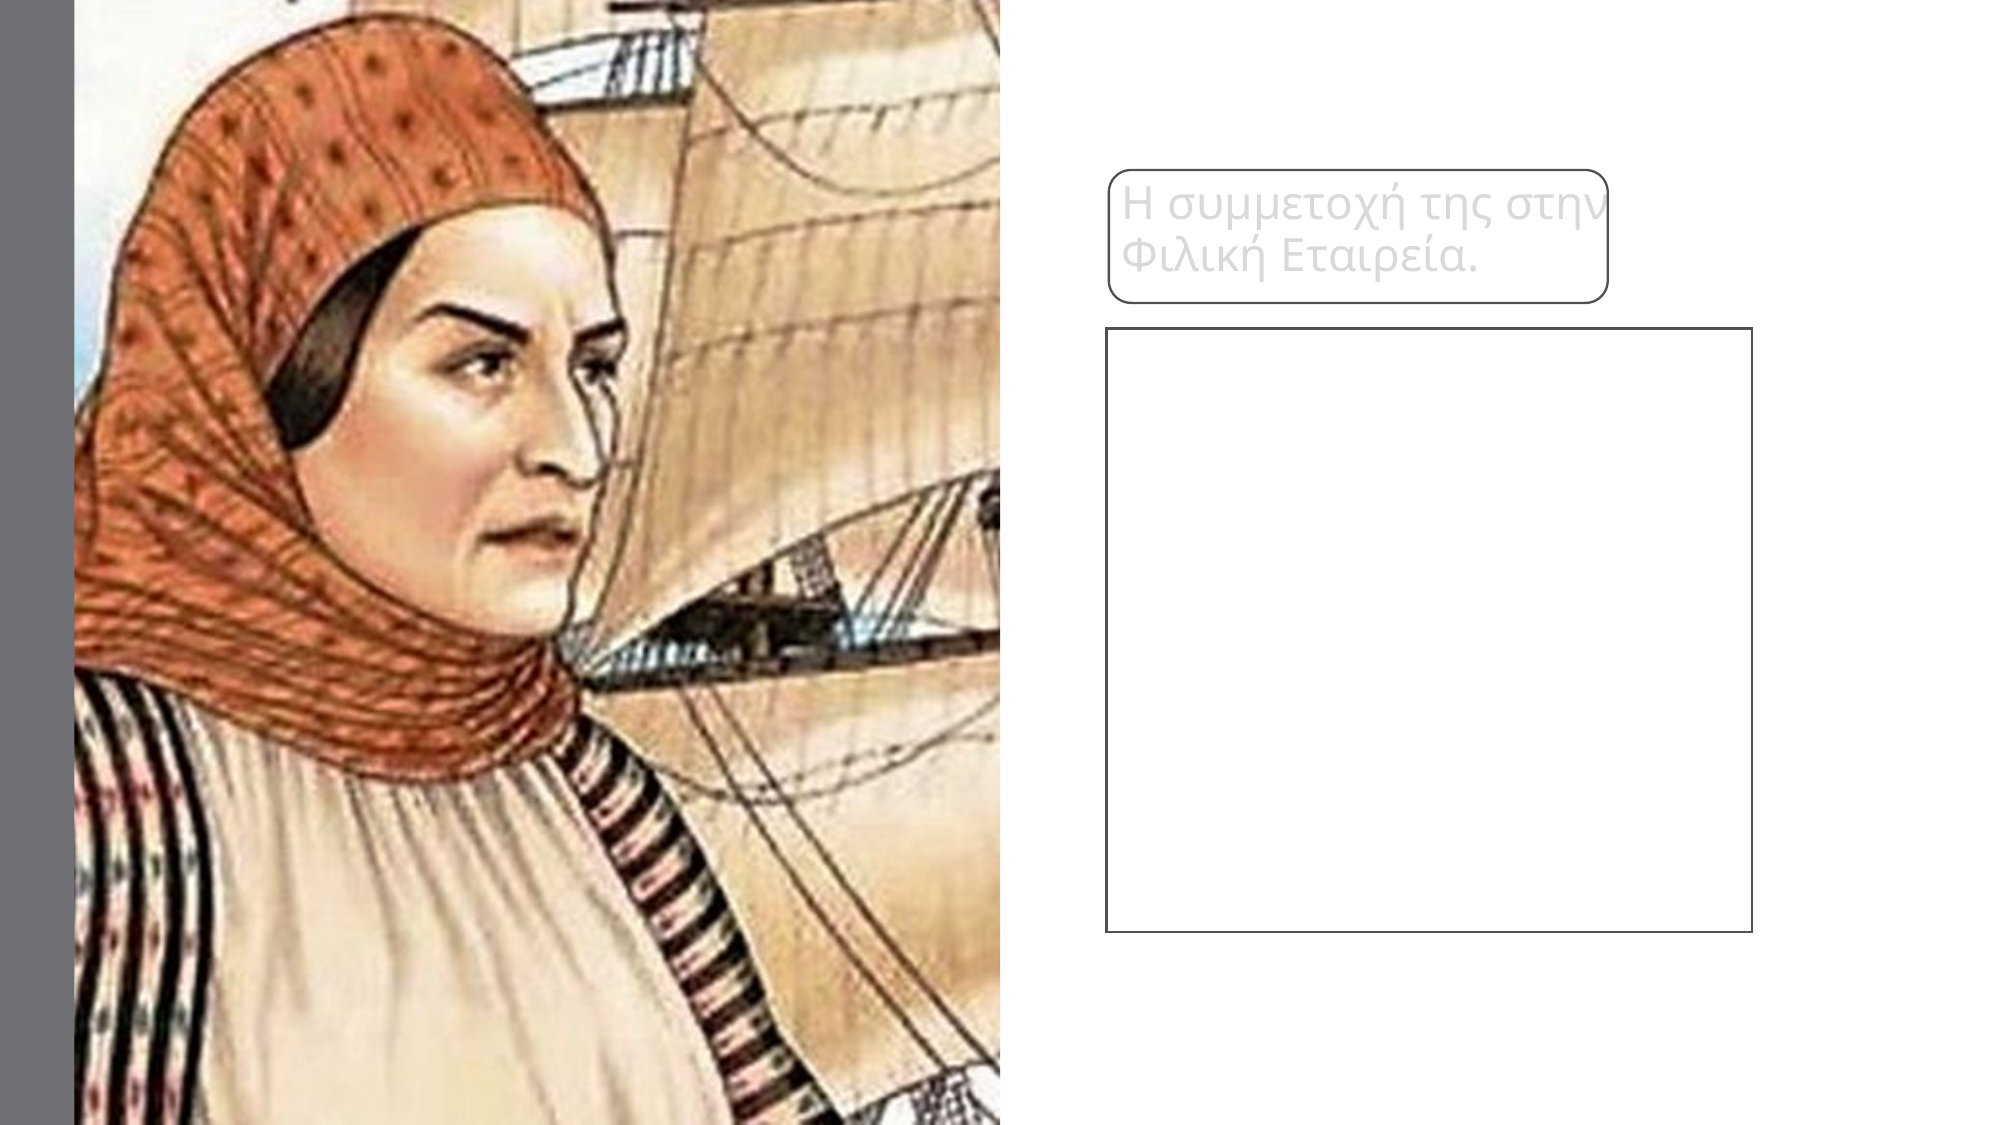

Η συμμετοχή της στην Φιλική Εταιρεία.
# Η Μπουμπουλίνα, έχοντας γίνει ήδη μέλος της Φιλικής Εταιρείας στην Κωνσταντινούπολη, που προετοίμαζε την ελληνική επανάσταση, και όντας η μόνη γυναίκα που μυήθηκε σε αυτή, στον κατώτερο βαθμό μύησης αφού οι γυναίκες δεν γίνονταν δεκτές, καθώς γυρνούσε στις Σπέτσες, αγόραζε μυστικά όπλα και πολεμοφόδια από τα ξένα λιμάνια, τα οποία μετά έκρυψε στο σπίτι της, ενώ ξεκίνησε την κατασκευή του πλοίου Αγαμέμνων, της ναυαρχίδας της, η οποία ολοκληρώθηκε το 1820